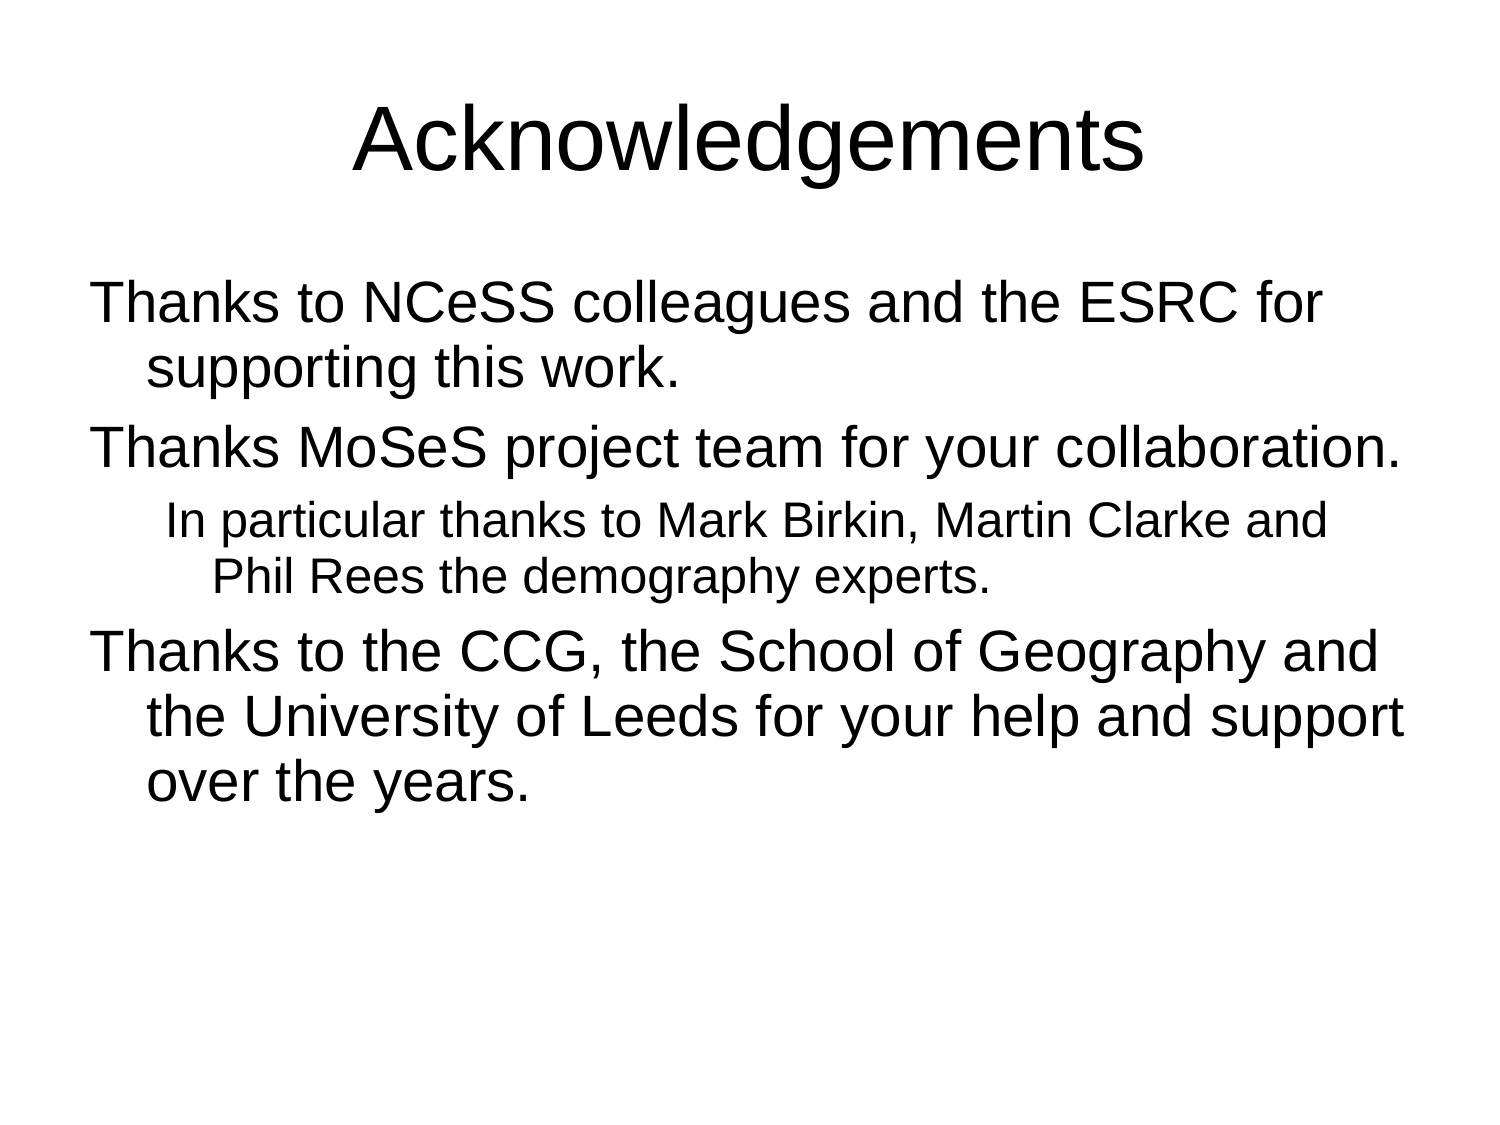

# Acknowledgements
Thanks to NCeSS colleagues and the ESRC for supporting this work.
Thanks MoSeS project team for your collaboration.
In particular thanks to Mark Birkin, Martin Clarke and Phil Rees the demography experts.
Thanks to the CCG, the School of Geography and the University of Leeds for your help and support over the years.